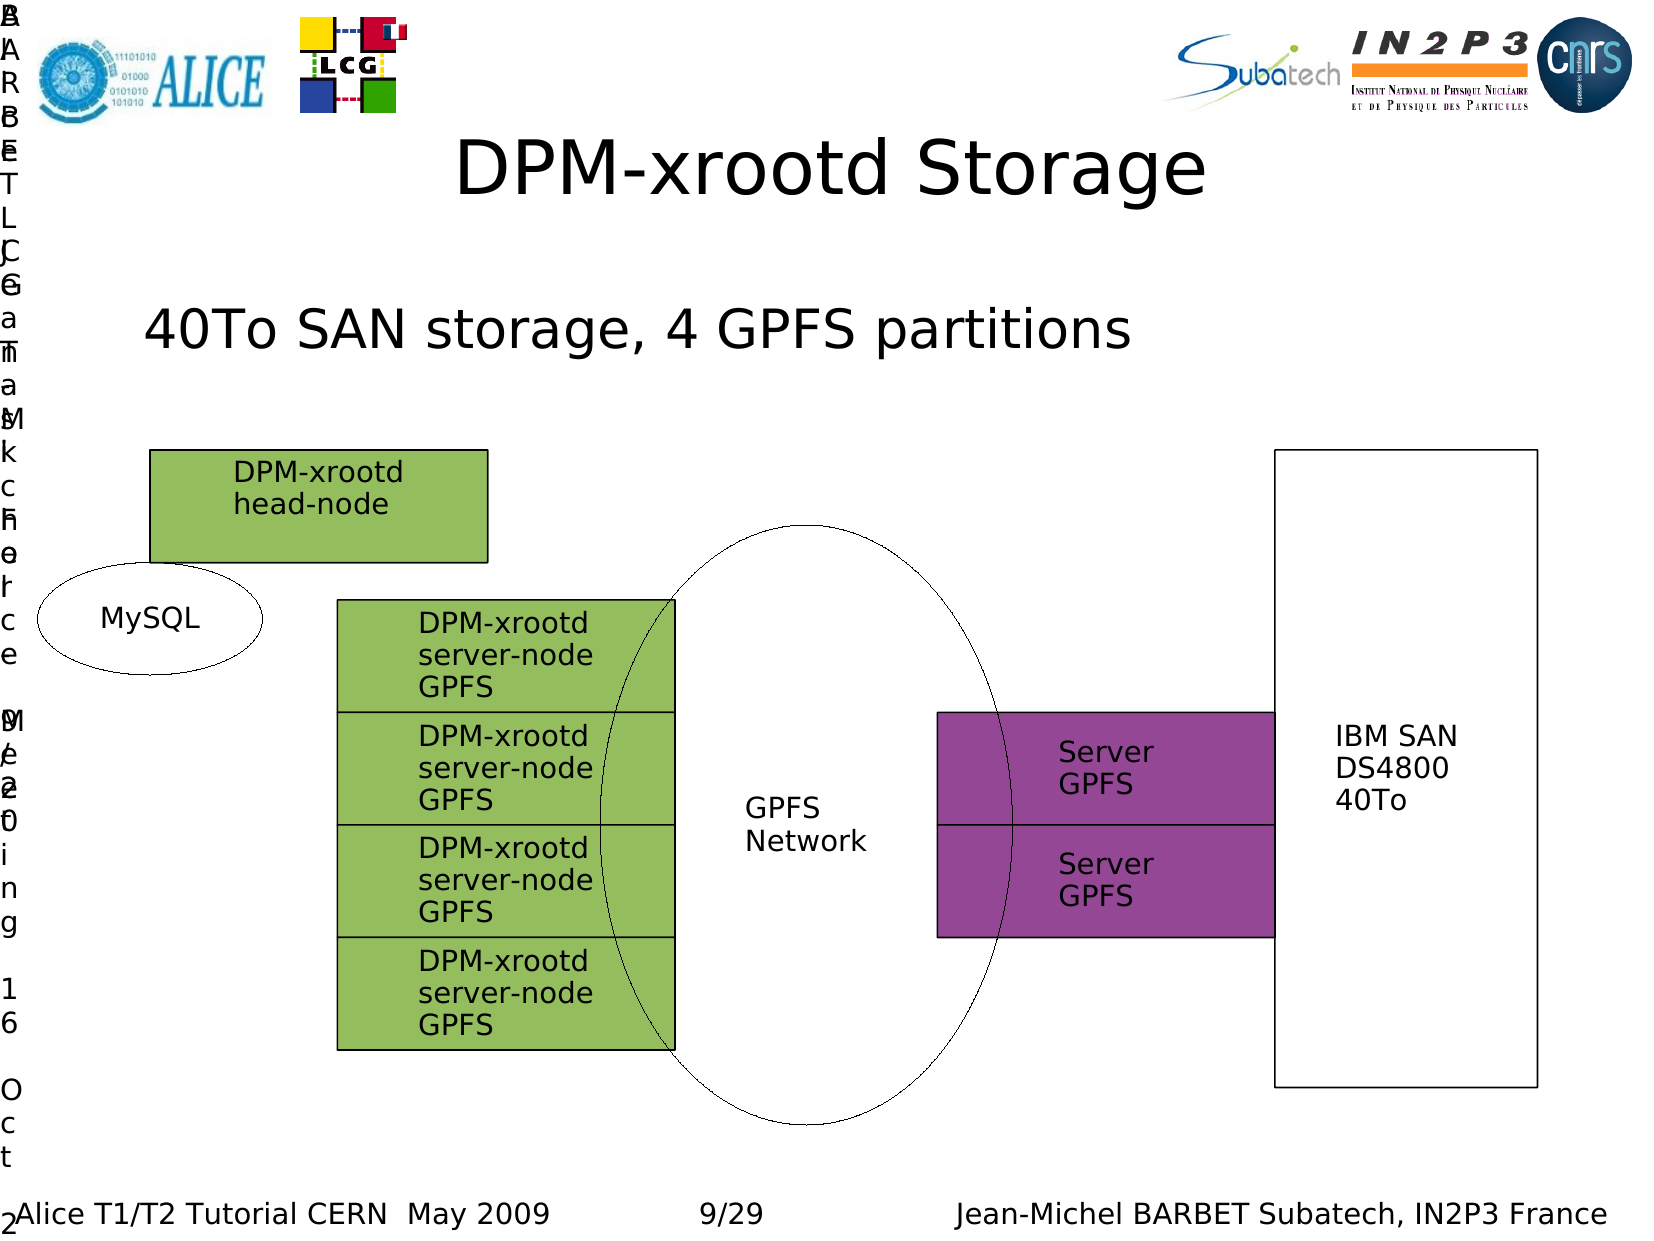

# DPM-xrootd Storage
40To SAN storage, 4 GPFS partitions
DPM-xrootd
head-node
IBM SAN
DS4800
40To
DPM-xrootd
head-node
GPFS
Network
MySQL
DPM-xrootd
server-node
GPFS
DPM-xrootd
server-node
GPFS
Server
GPFS
DPM-xrootd
server-node
GPFS
Server
GPFS
DPM-xrootd
server-node
GPFS